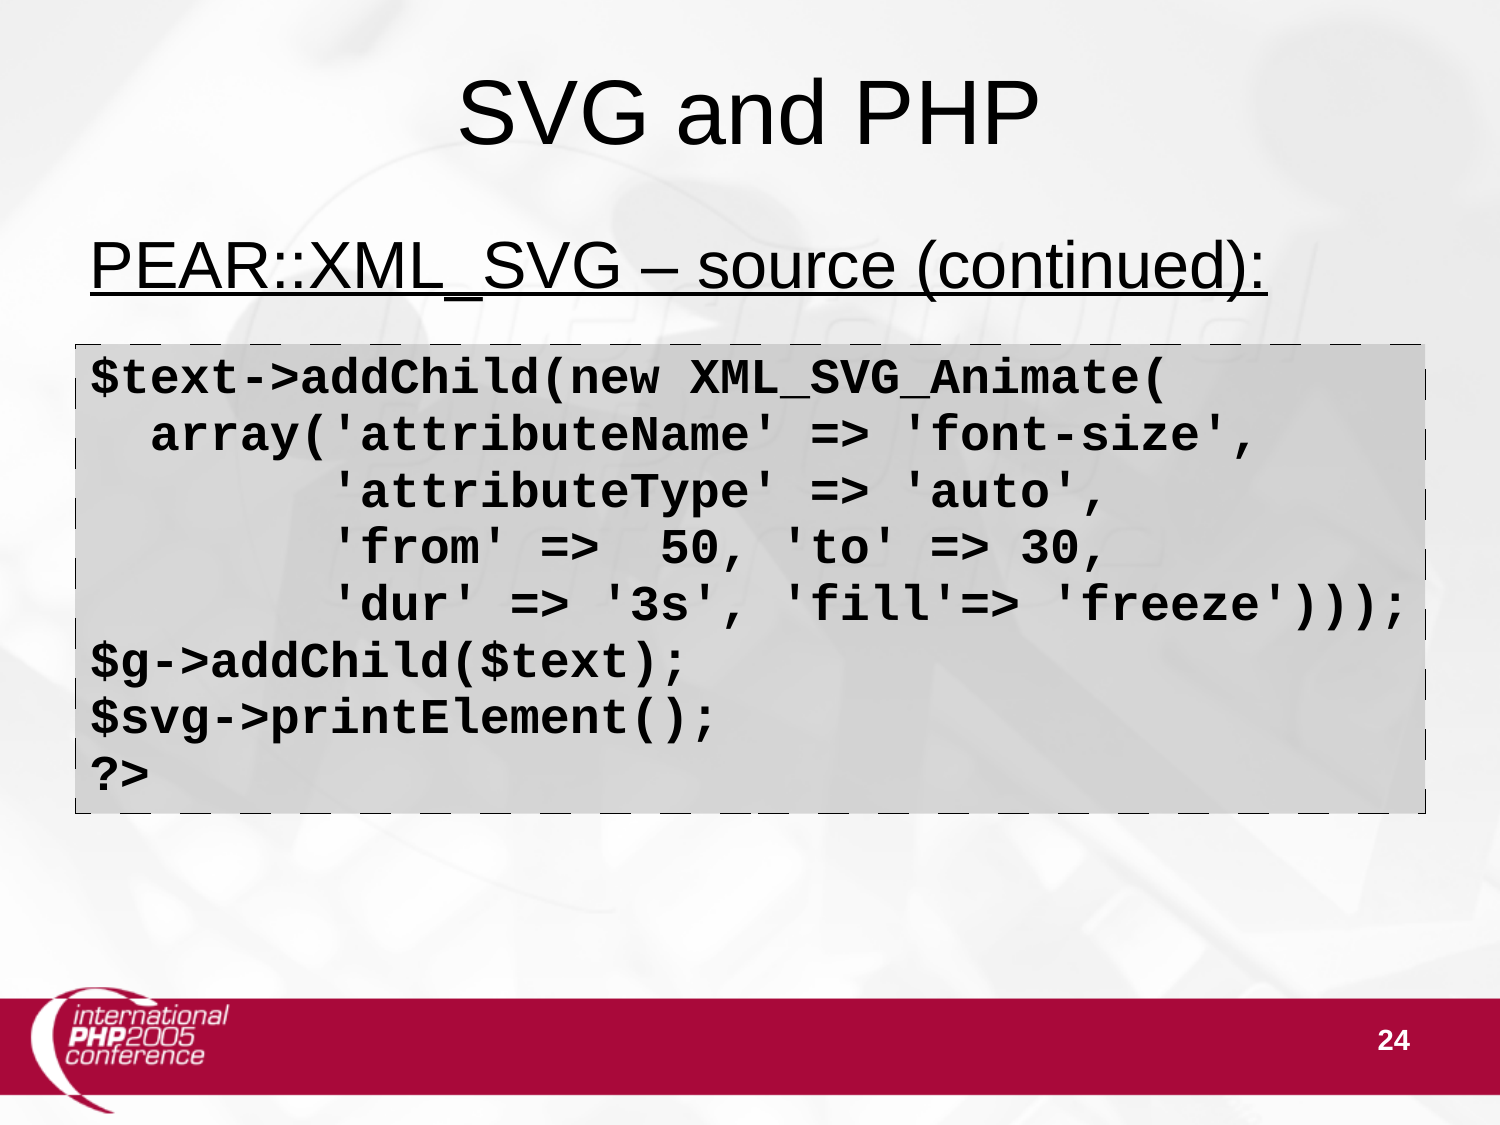

# SVG and PHP
PEAR::XML_SVG – source (continued):
$text->addChild(new XML_SVG_Animate(
 array('attributeName' => 'font-size',
 'attributeType' => 'auto',
 'from' => 50, 'to' => 30,
 'dur' => '3s', 'fill'=> 'freeze')));
$g->addChild($text);
$svg->printElement();
?>
24